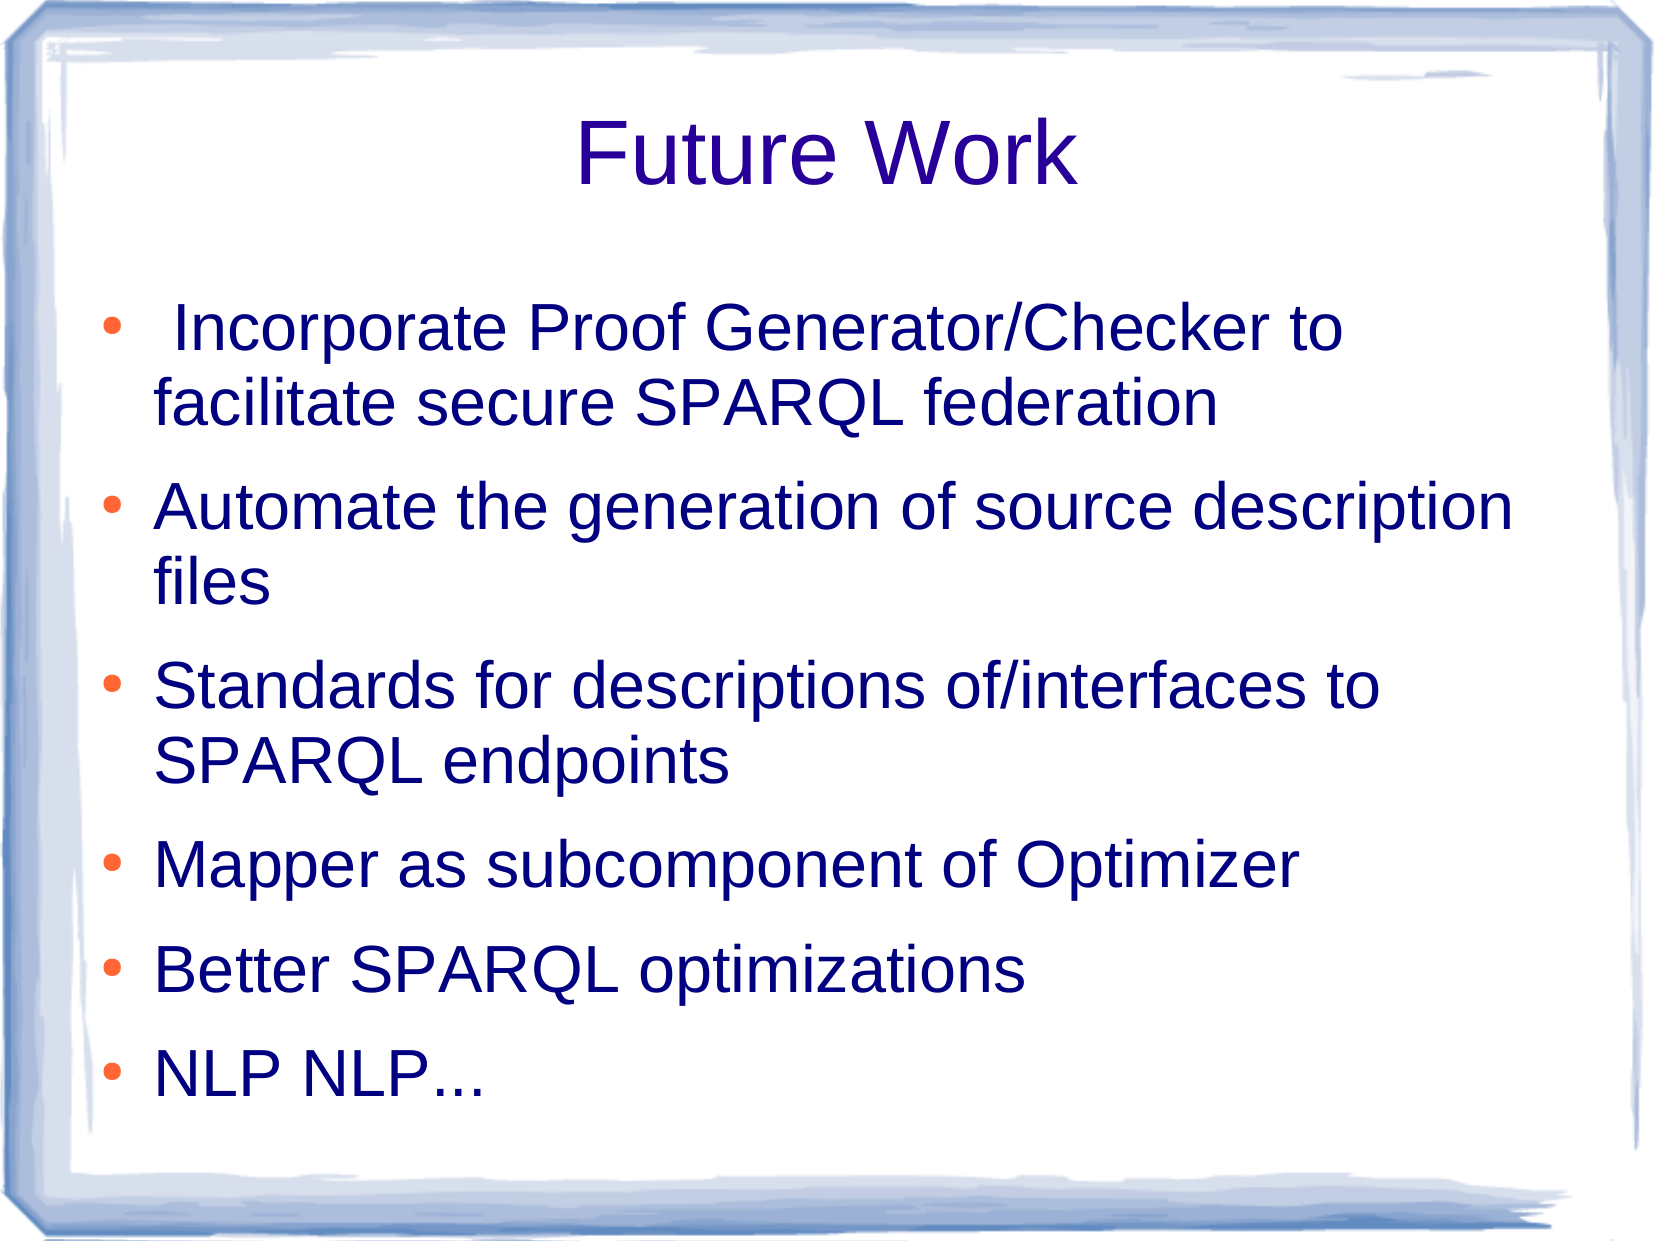

# Future Work
 Incorporate Proof Generator/Checker to facilitate secure SPARQL federation
Automate the generation of source description files
Standards for descriptions of/interfaces to SPARQL endpoints
Mapper as subcomponent of Optimizer
Better SPARQL optimizations
NLP NLP...